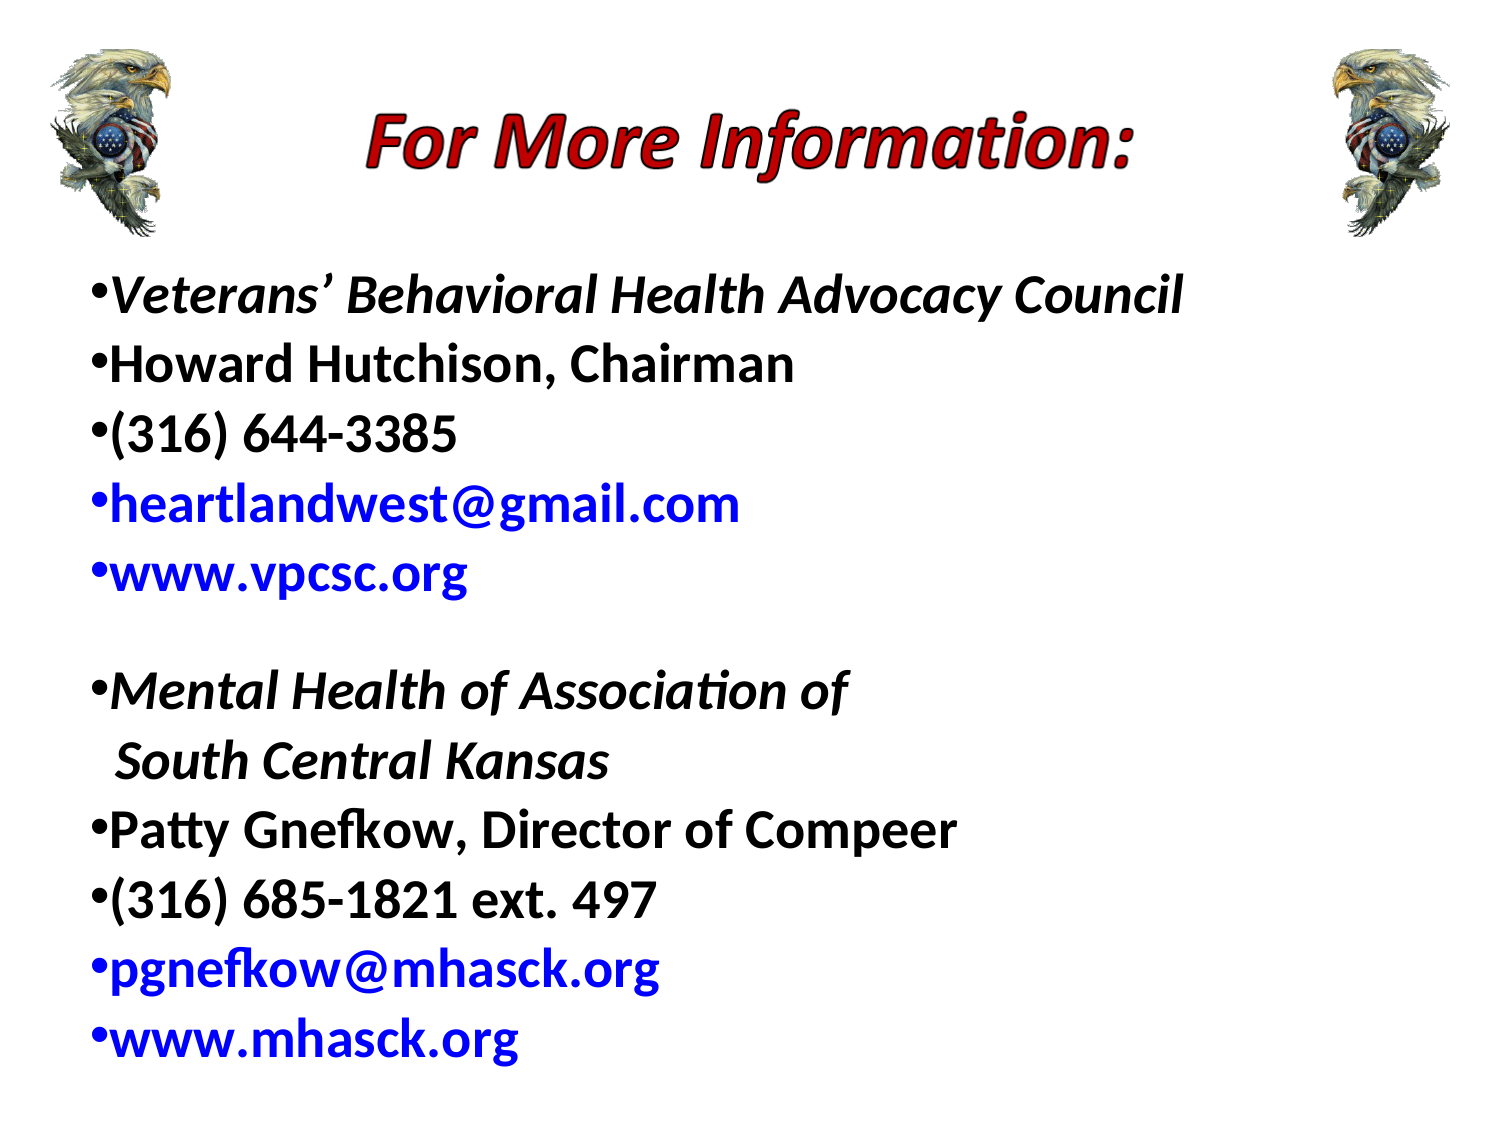

Veterans’ Behavioral Health Advocacy Council
Howard Hutchison, Chairman
(316) 644-3385
heartlandwest@gmail.com
www.vpcsc.org
Mental Health of Association of
 South Central Kansas
Patty Gnefkow, Director of Compeer
(316) 685-1821 ext. 497
pgnefkow@mhasck.org
www.mhasck.org